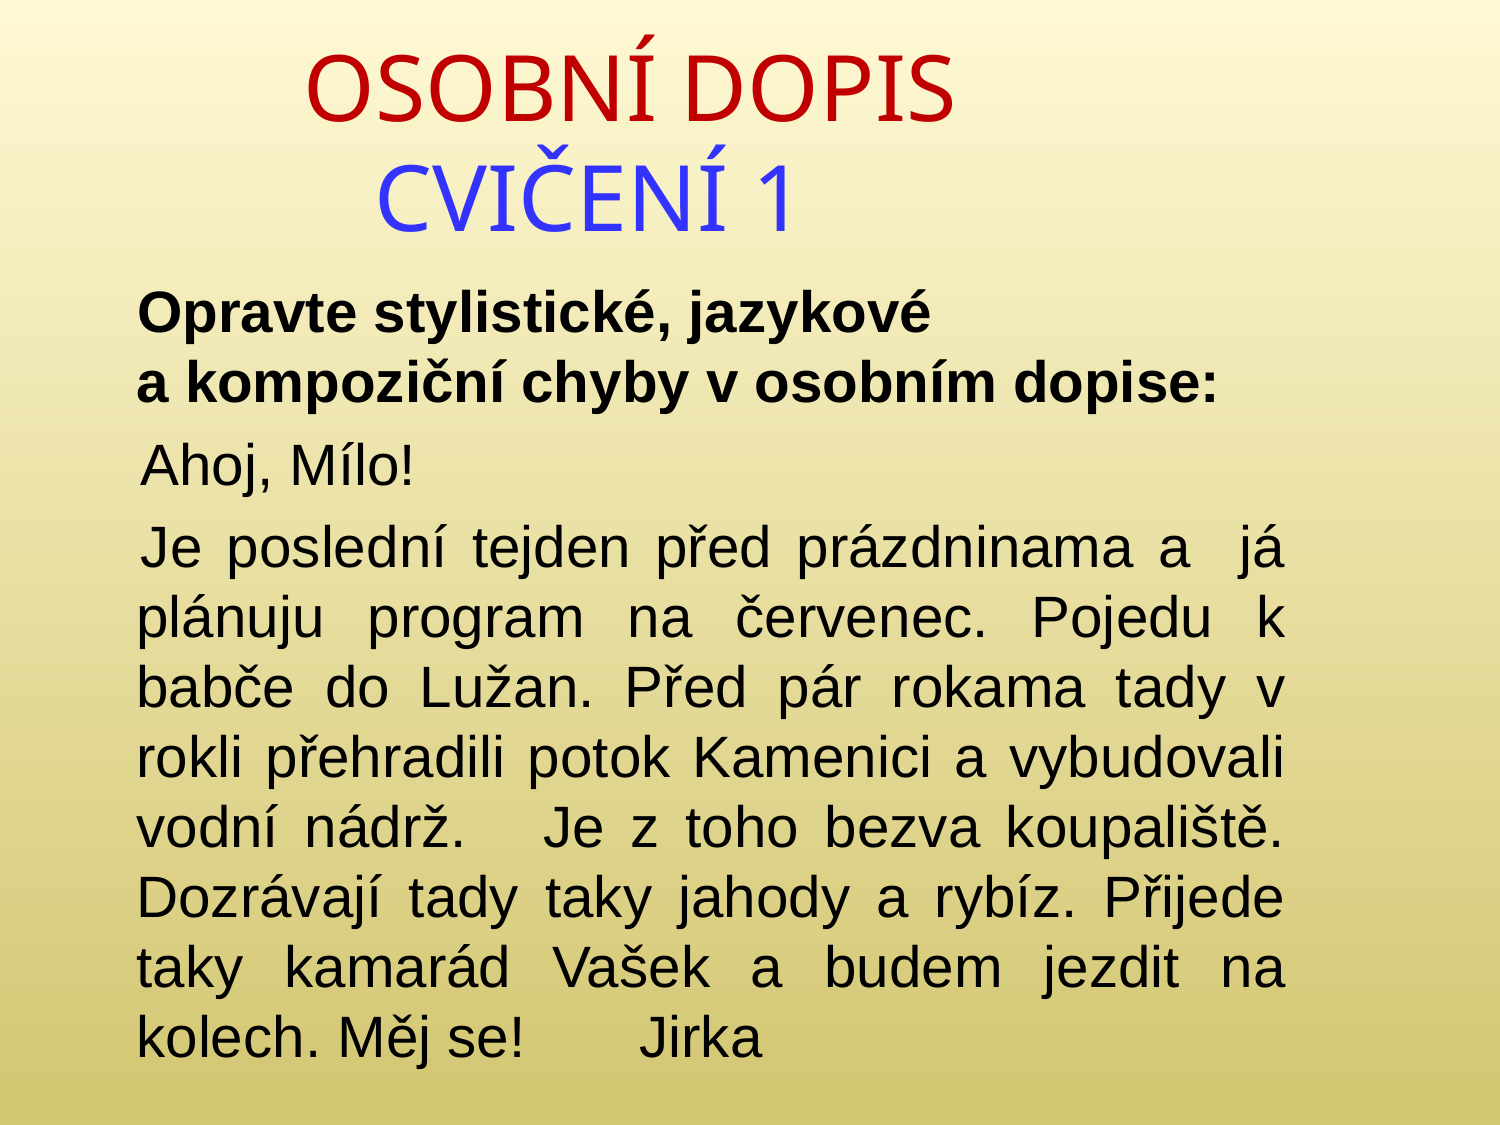

# OSOBNÍ DOPIS CVIČENÍ 1
 Opravte stylistické, jazykové
a kompoziční chyby v osobním dopise:
 Ahoj, Mílo!
 Je poslední tejden před prázdninama a já plánuju program na červenec. Pojedu k babče do Lužan. Před pár rokama tady v rokli přehradili potok Kamenici a vybudovali vodní nádrž. Je z toho bezva koupaliště. Dozrávají tady taky jahody a rybíz. Přijede taky kamarád Vašek a budem jezdit na kolech. Měj se! Jirka